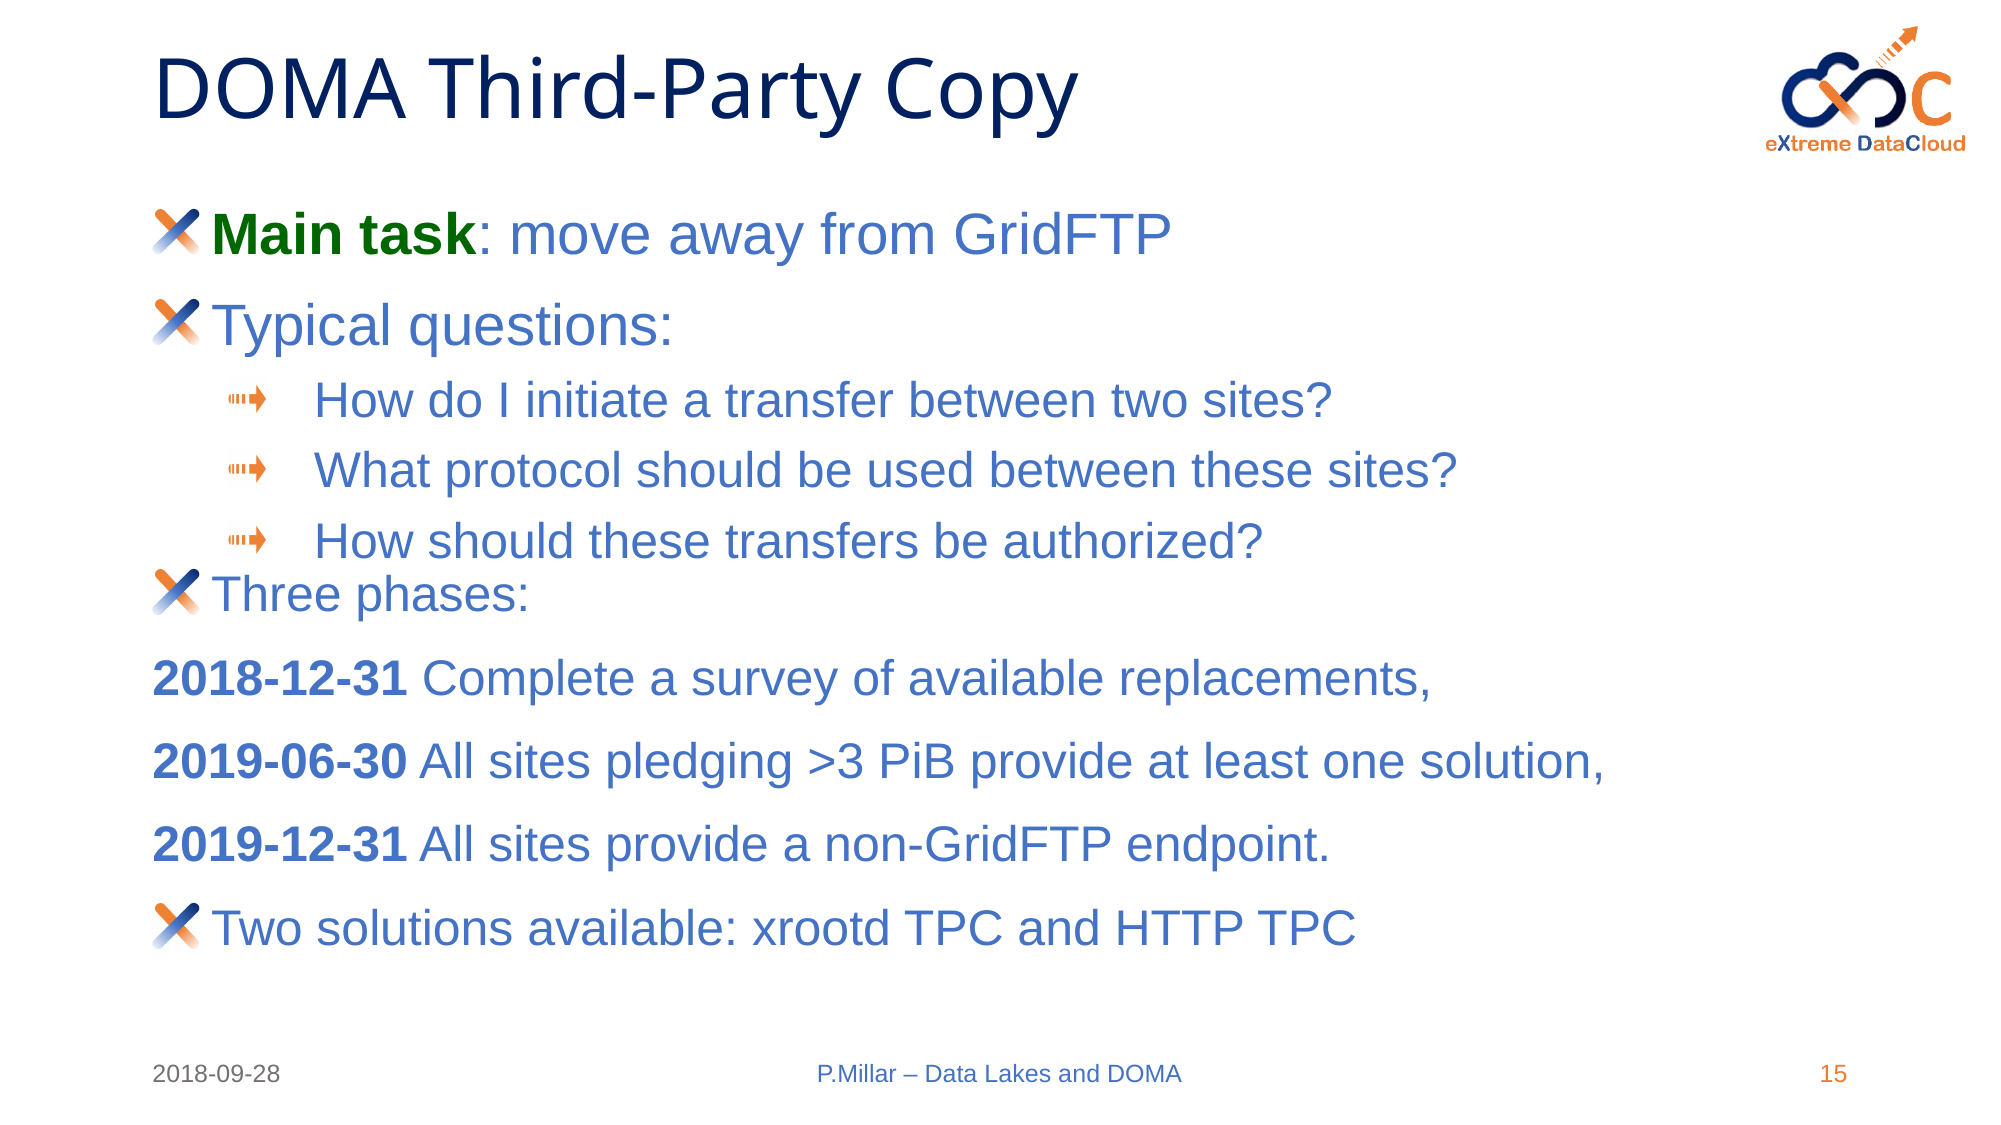

# DOMA Third-Party Copy
Main task: move away from GridFTP
Typical questions:
How do I initiate a transfer between two sites?
What protocol should be used between these sites?
How should these transfers be authorized?
Three phases:
2018-12-31 Complete a survey of available replacements,
2019-06-30 All sites pledging >3 PiB provide at least one solution,
2019-12-31 All sites provide a non-GridFTP endpoint.
Two solutions available: xrootd TPC and HTTP TPC
2018-09-28
P.Millar – Data Lakes and DOMA